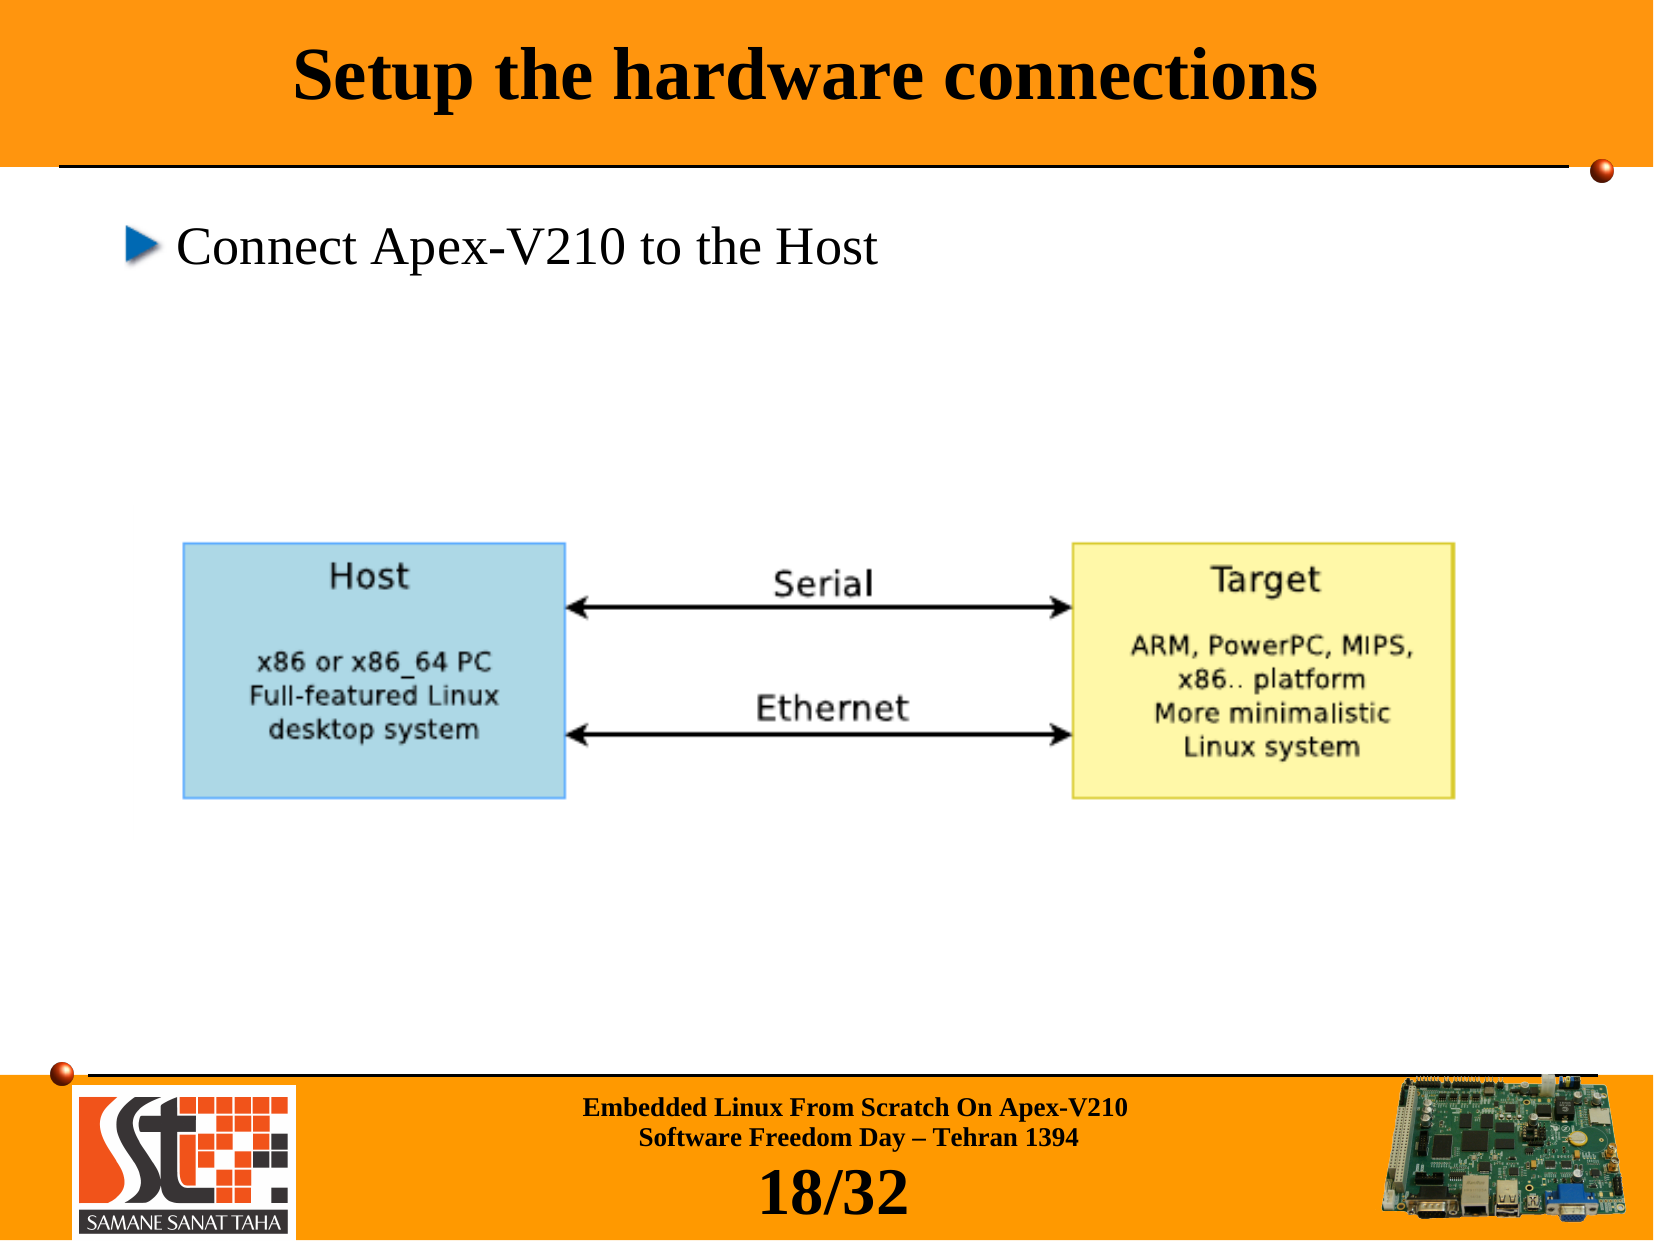

# Setup the hardware connections
Connect Apex-V210 to the Host